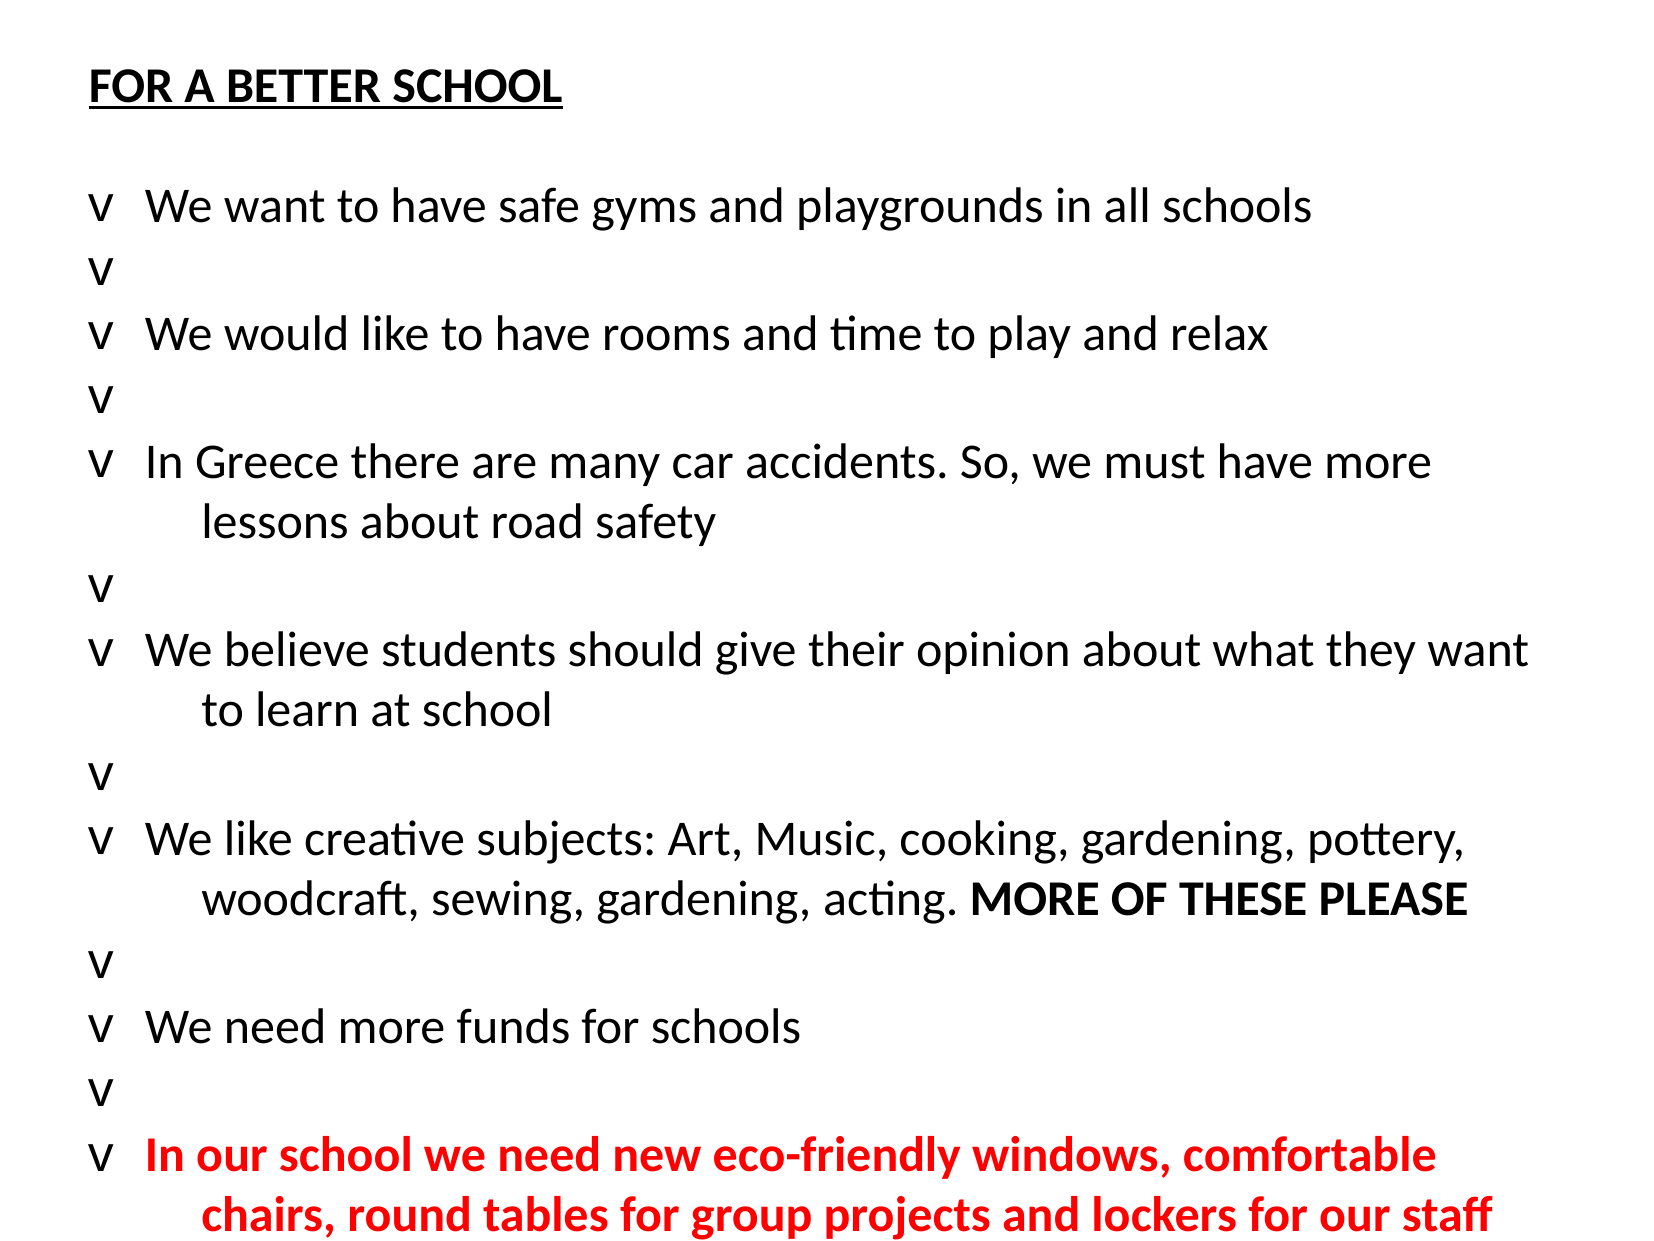

FOR A BETTER SCHOOL
We want to have safe gyms and playgrounds in all schools
We would like to have rooms and time to play and relax
In Greece there are many car accidents. So, we must have more lessons about road safety
We believe students should give their opinion about what they want to learn at school
We like creative subjects: Art, Music, cooking, gardening, pottery, woodcraft, sewing, gardening, acting. MORE OF THESE PLEASE
We need more funds for schools
In our school we need new eco-friendly windows, comfortable chairs, round tables for group projects and lockers for our staff